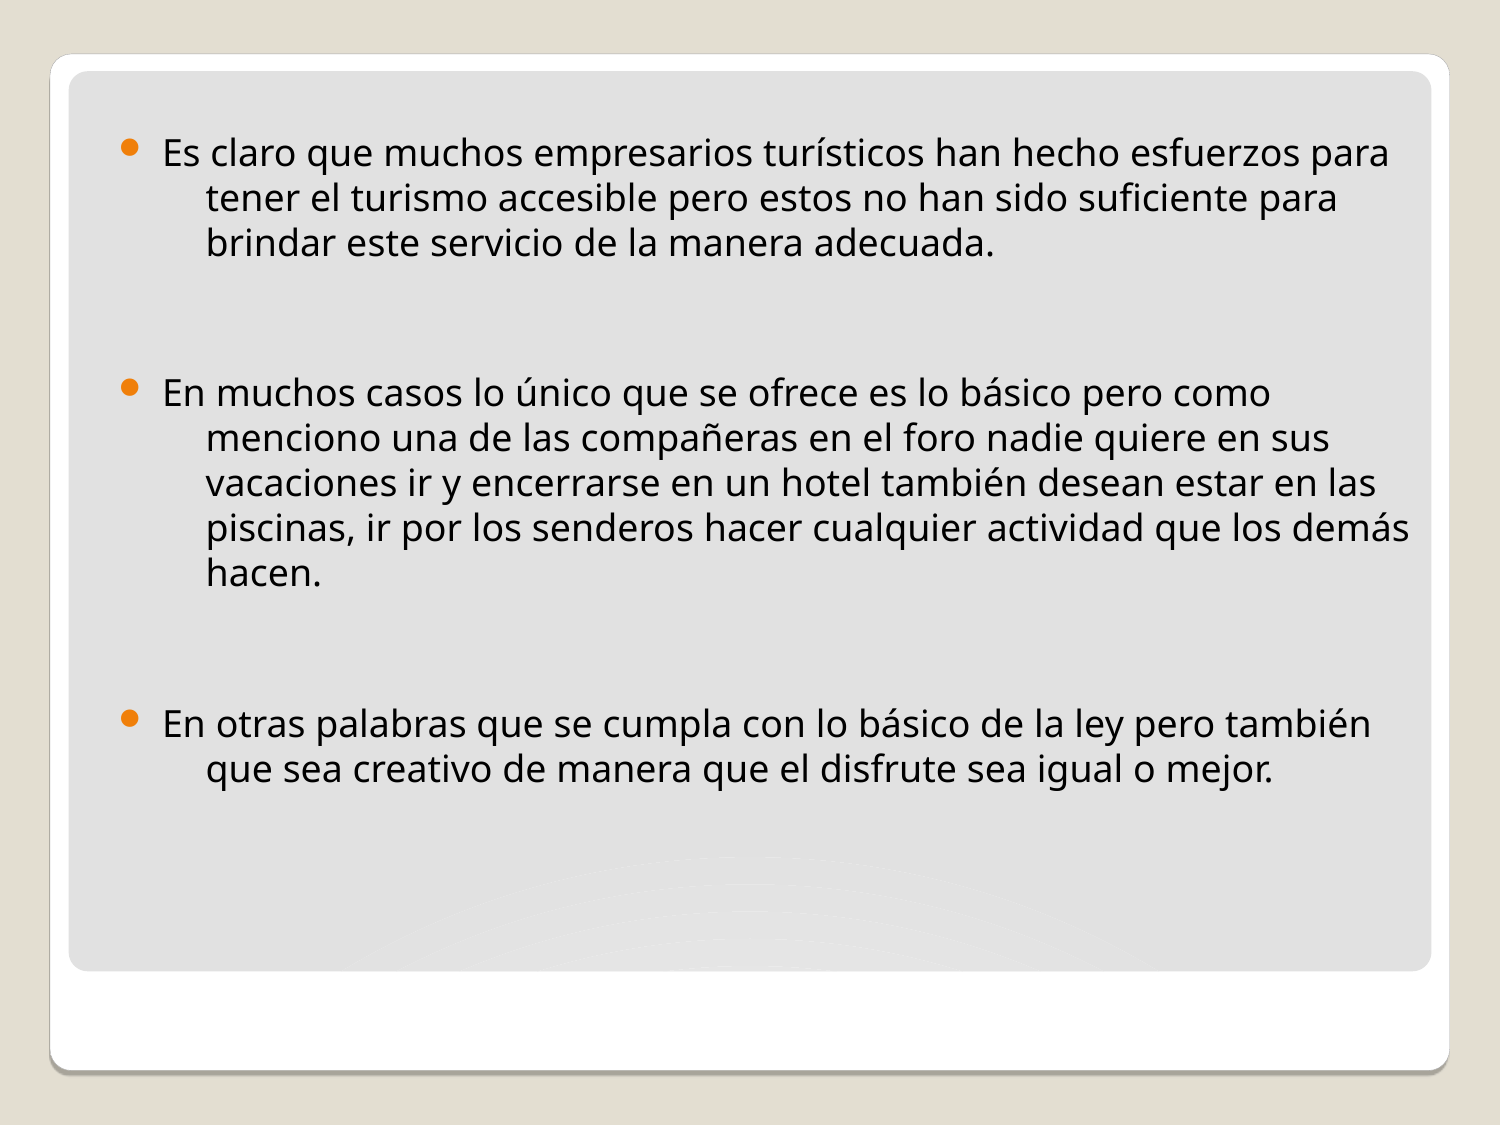

# Es claro que muchos empresarios turísticos han hecho esfuerzos para tener el turismo accesible pero estos no han sido suficiente para brindar este servicio de la manera adecuada.
En muchos casos lo único que se ofrece es lo básico pero como menciono una de las compañeras en el foro nadie quiere en sus vacaciones ir y encerrarse en un hotel también desean estar en las piscinas, ir por los senderos hacer cualquier actividad que los demás hacen.
En otras palabras que se cumpla con lo básico de la ley pero también que sea creativo de manera que el disfrute sea igual o mejor.